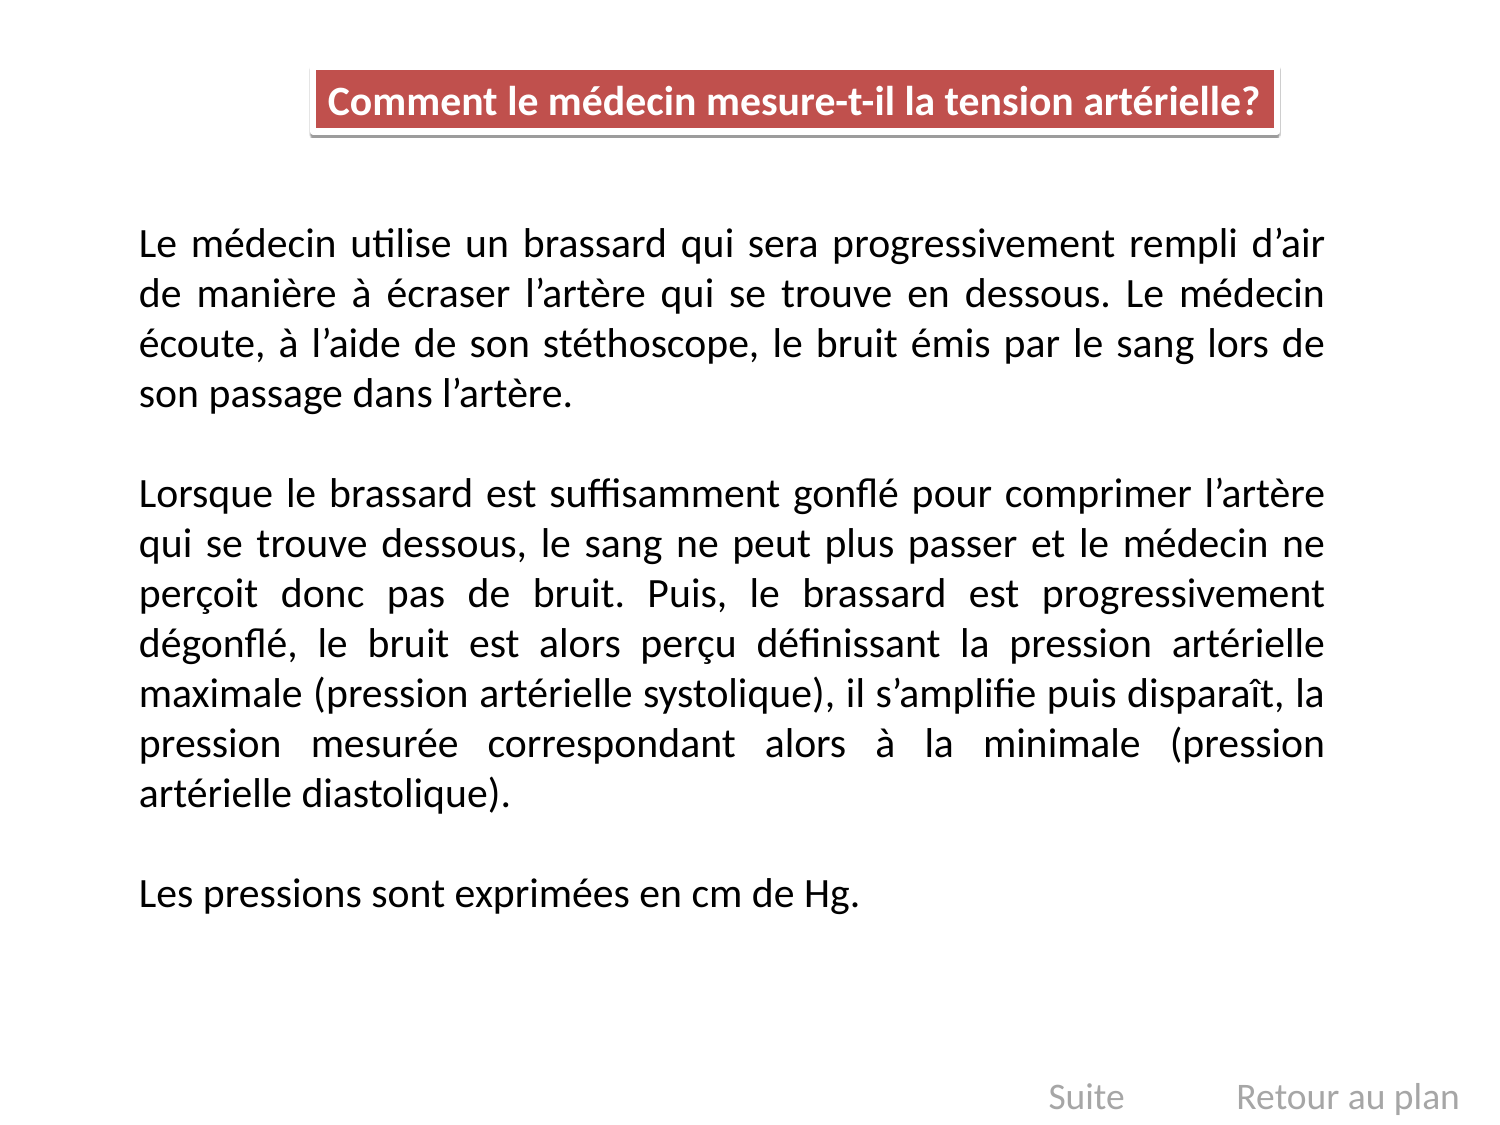

Comment le médecin mesure-t-il la tension artérielle?
Le médecin utilise un brassard qui sera progressivement rempli d’air de manière à écraser l’artère qui se trouve en dessous. Le médecin écoute, à l’aide de son stéthoscope, le bruit émis par le sang lors de son passage dans l’artère.
Lorsque le brassard est suffisamment gonflé pour comprimer l’artère qui se trouve dessous, le sang ne peut plus passer et le médecin ne perçoit donc pas de bruit. Puis, le brassard est progressivement dégonflé, le bruit est alors perçu définissant la pression artérielle maximale (pression artérielle systolique), il s’amplifie puis disparaît, la pression mesurée correspondant alors à la minimale (pression artérielle diastolique).
Les pressions sont exprimées en cm de Hg.
Retour au plan
Suite